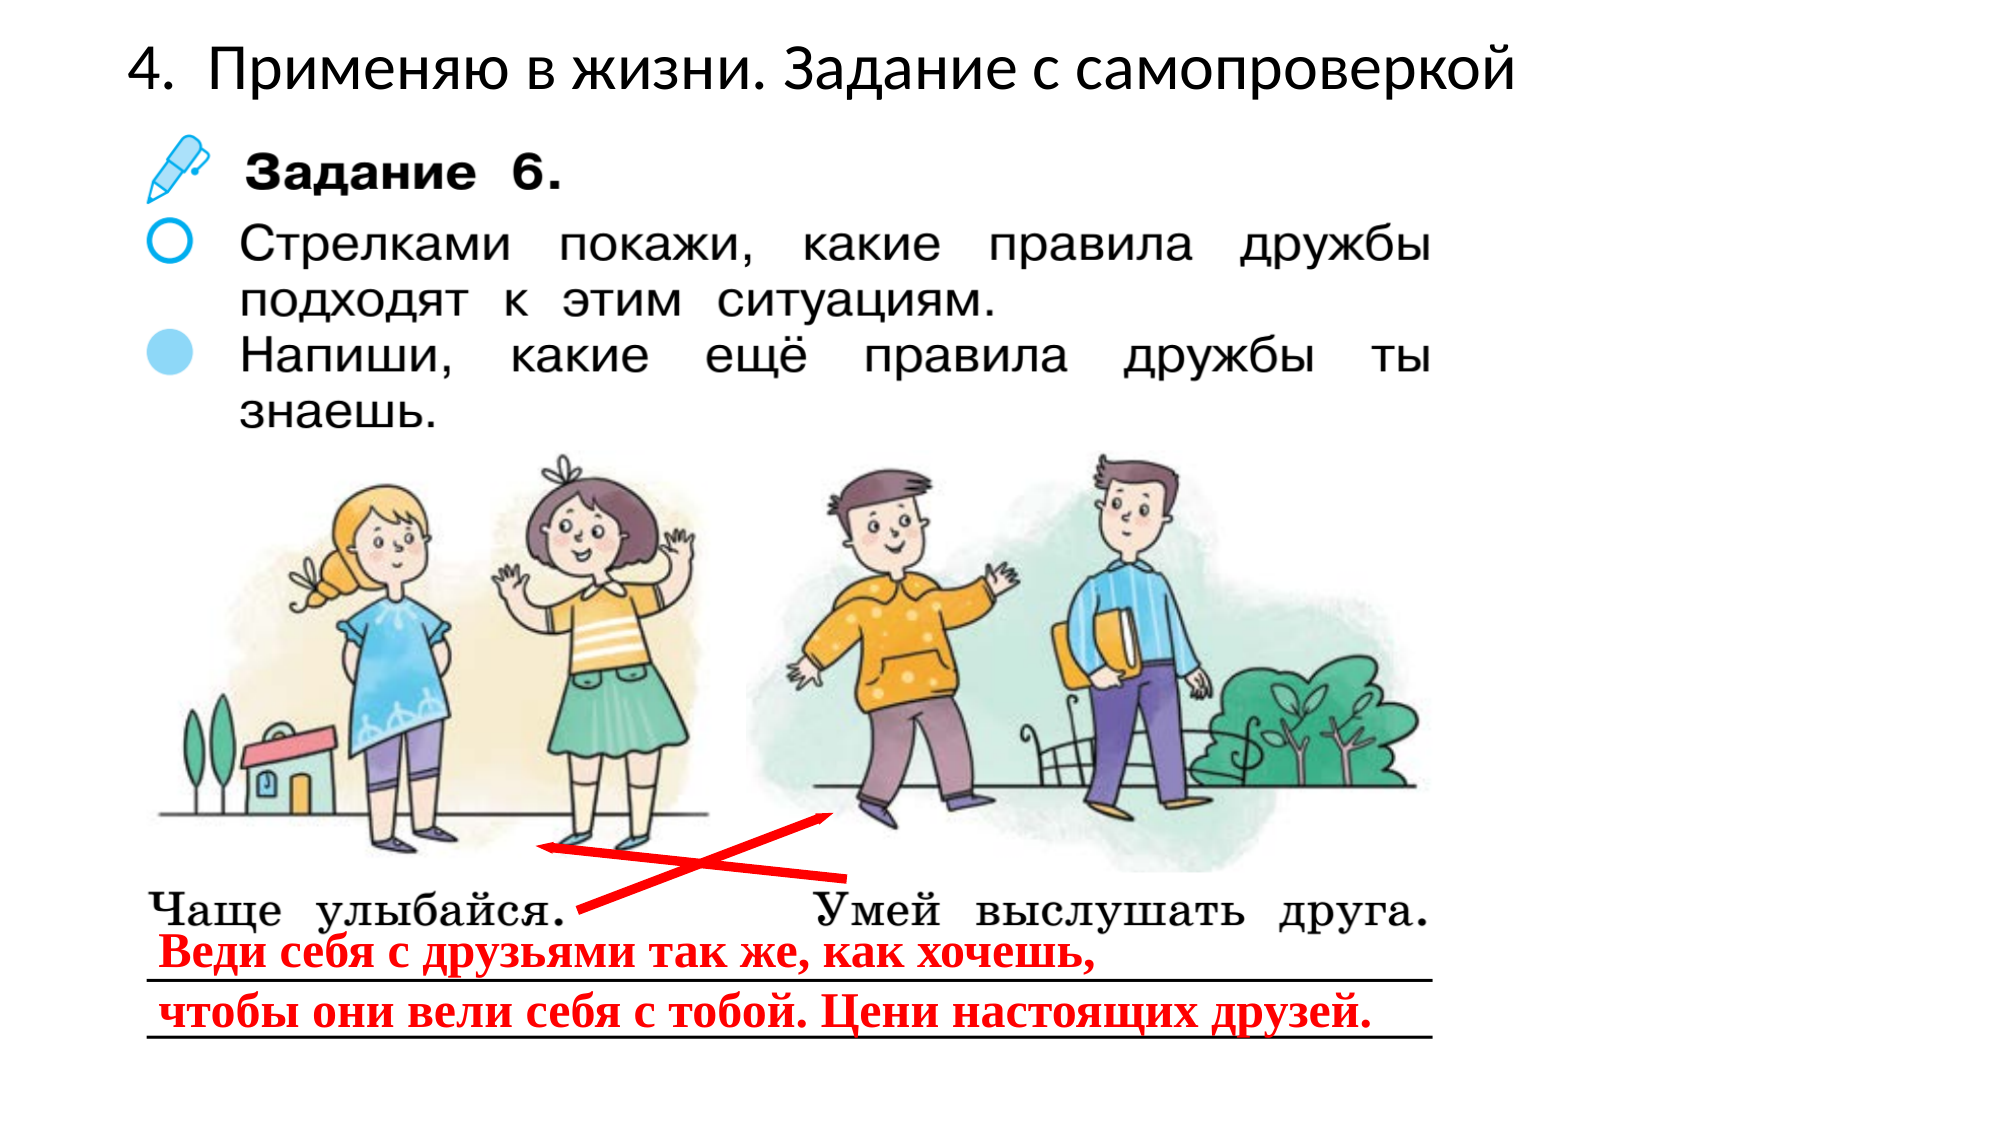

# 4. Применяю в жизни. Задание с самопроверкой
Веди себя с друзьями так же, как хочешь,
чтобы они вели себя с тобой. Цени настоящих друзей.